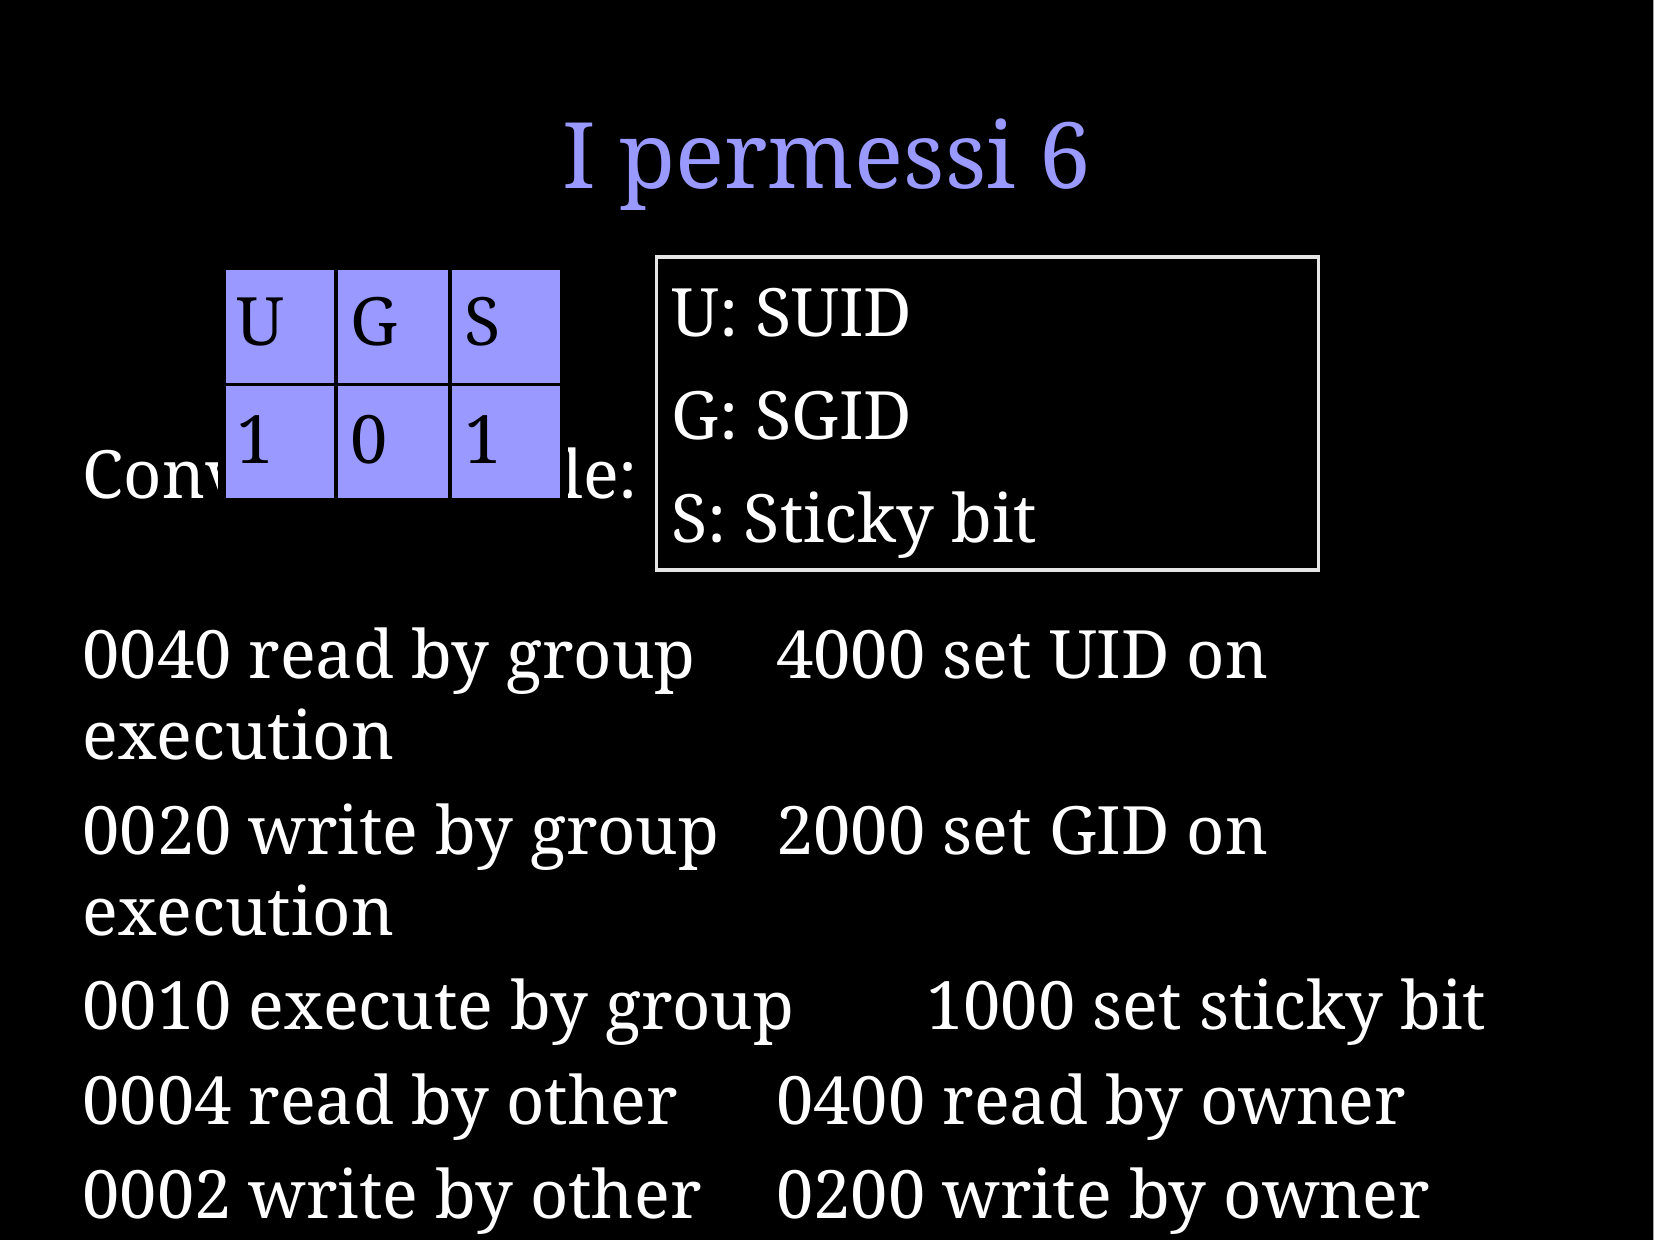

Conversion table:
0040 read by group 	4000 set UID on execution
0020 write by group 	2000 set GID on execution
0010 execute by group 	1000 set sticky bit
0004 read by other	0400 read by owner
0002 write by other 	0200 write by owner
0001 execute by other	0100 execute by owner
# I permessi 6
| U: SUID G: SGID S: Sticky bit |
| --- |
| U | G | S |
| --- | --- | --- |
| 1 | 0 | 1 |